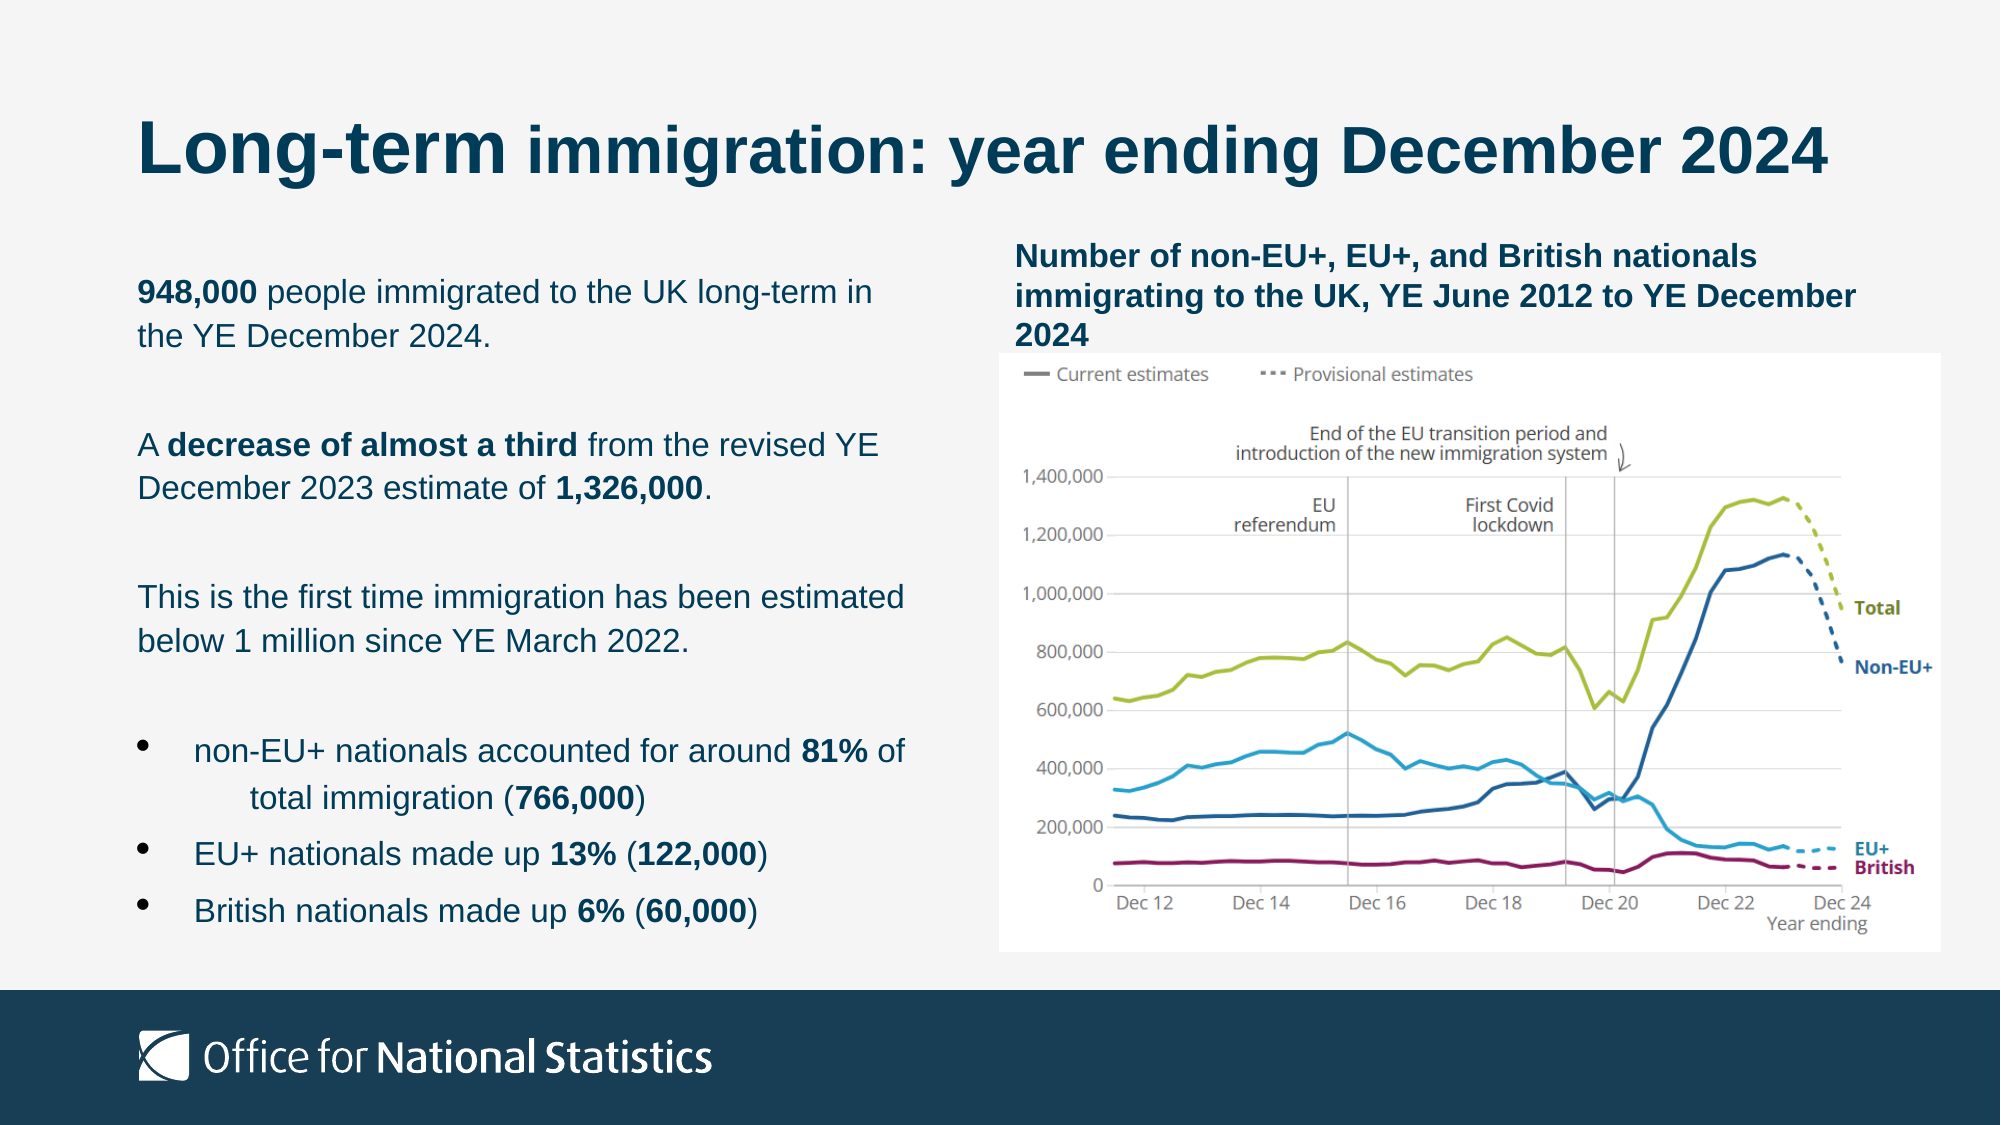

Long-term immigration: year ending December 2024
Number of non-EU+, EU+, and British nationals immigrating to the UK, YE June 2012 to YE December 2024
# 948,000 people immigrated to the UK long-term in the YE December 2024.
A decrease of almost a third from the revised YE December 2023 estimate of 1,326,000.
This is the first time immigration has been estimated below 1 million since YE March 2022.
non-EU+ nationals accounted for around 81% of total immigration (766,000)
EU+ nationals made up 13% (122,000)
British nationals made up 6% (60,000)